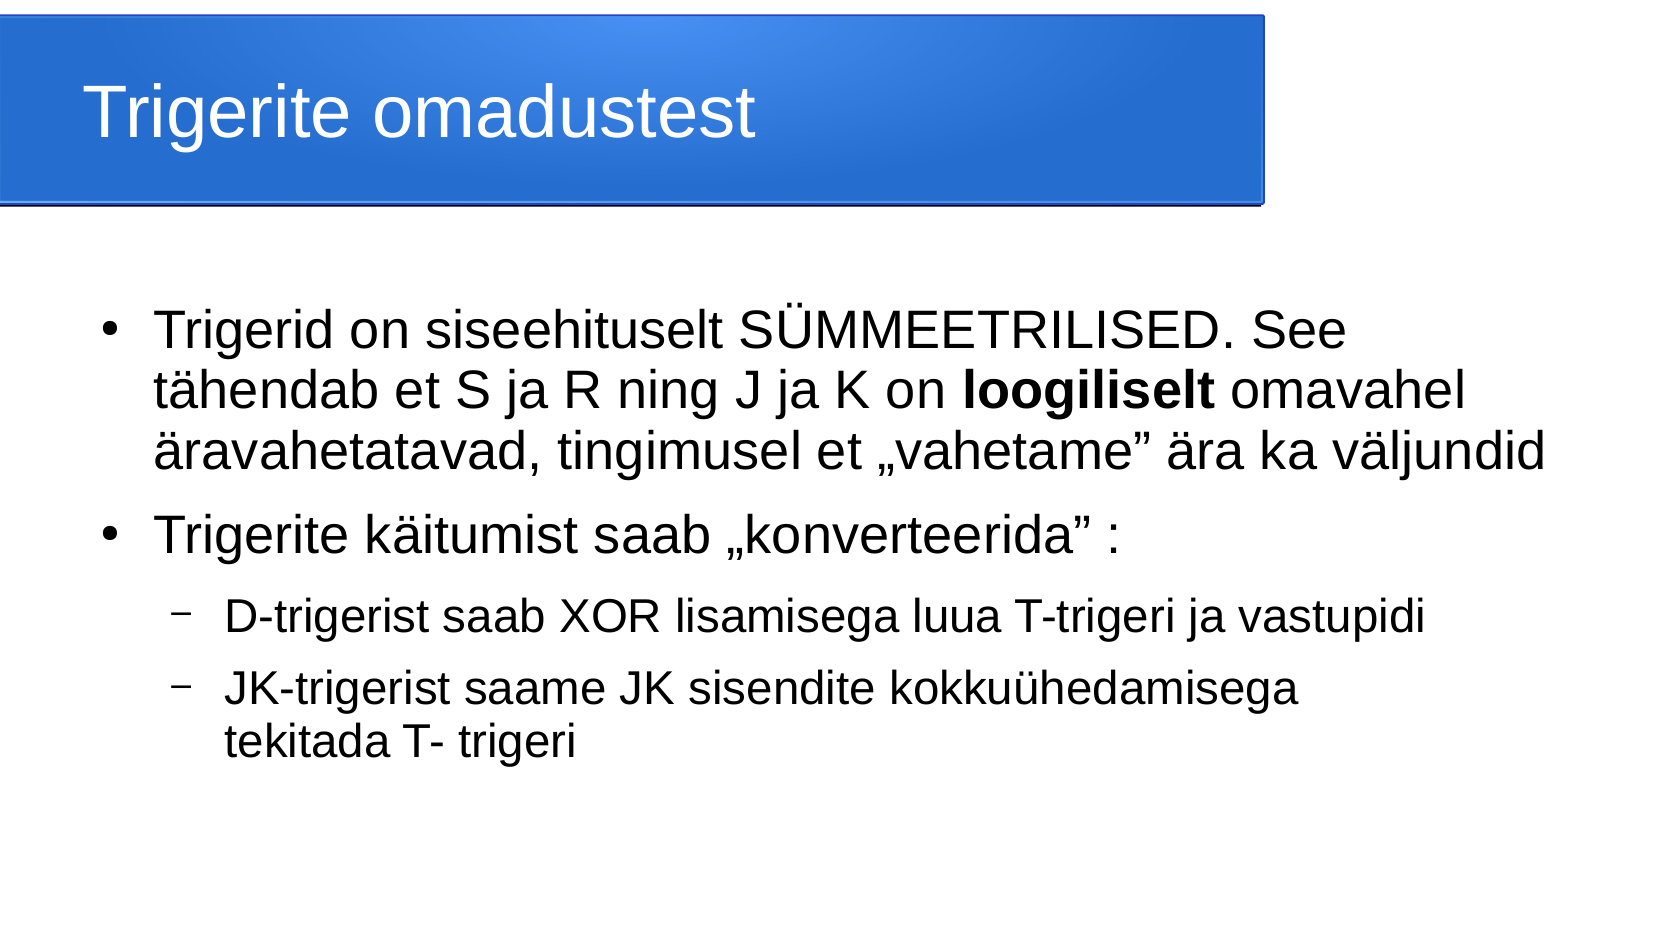

# Trigerite omadustest
Trigerid on siseehituselt SÜMMEETRILISED. See tähendab et S ja R ning J ja K on loogiliselt omavahel äravahetatavad, tingimusel et „vahetame” ära ka väljundid
Trigerite käitumist saab „konverteerida” :
D-trigerist saab XOR lisamisega luua T-trigeri ja vastupidi
JK-trigerist saame JK sisendite kokkuühedamisega
tekitada T- trigeri